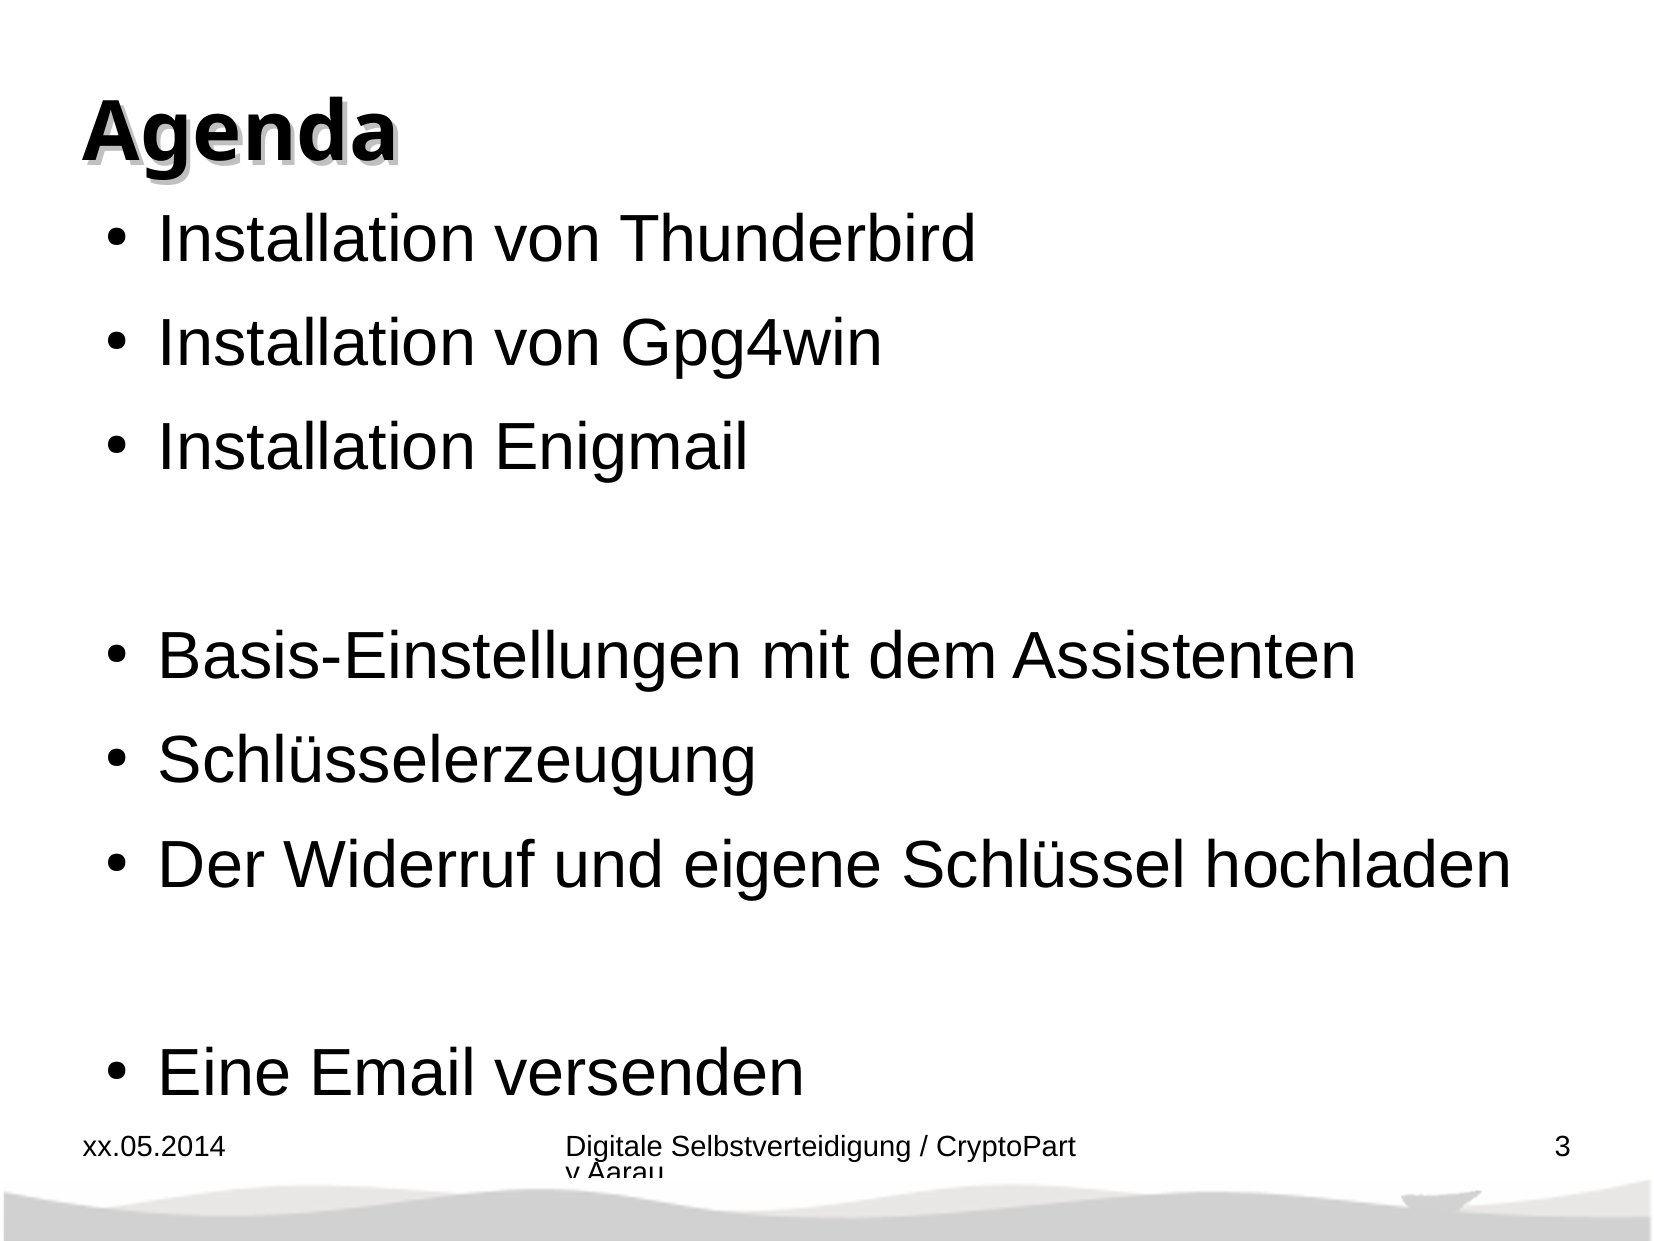

# Agenda
Installation von Thunderbird
Installation von Gpg4win
Installation Enigmail
Basis-Einstellungen mit dem Assistenten
Schlüsselerzeugung
Der Widerruf und eigene Schlüssel hochladen
Eine Email versenden
xx.05.2014
Digitale Selbstverteidigung / CryptoParty Aarau
3